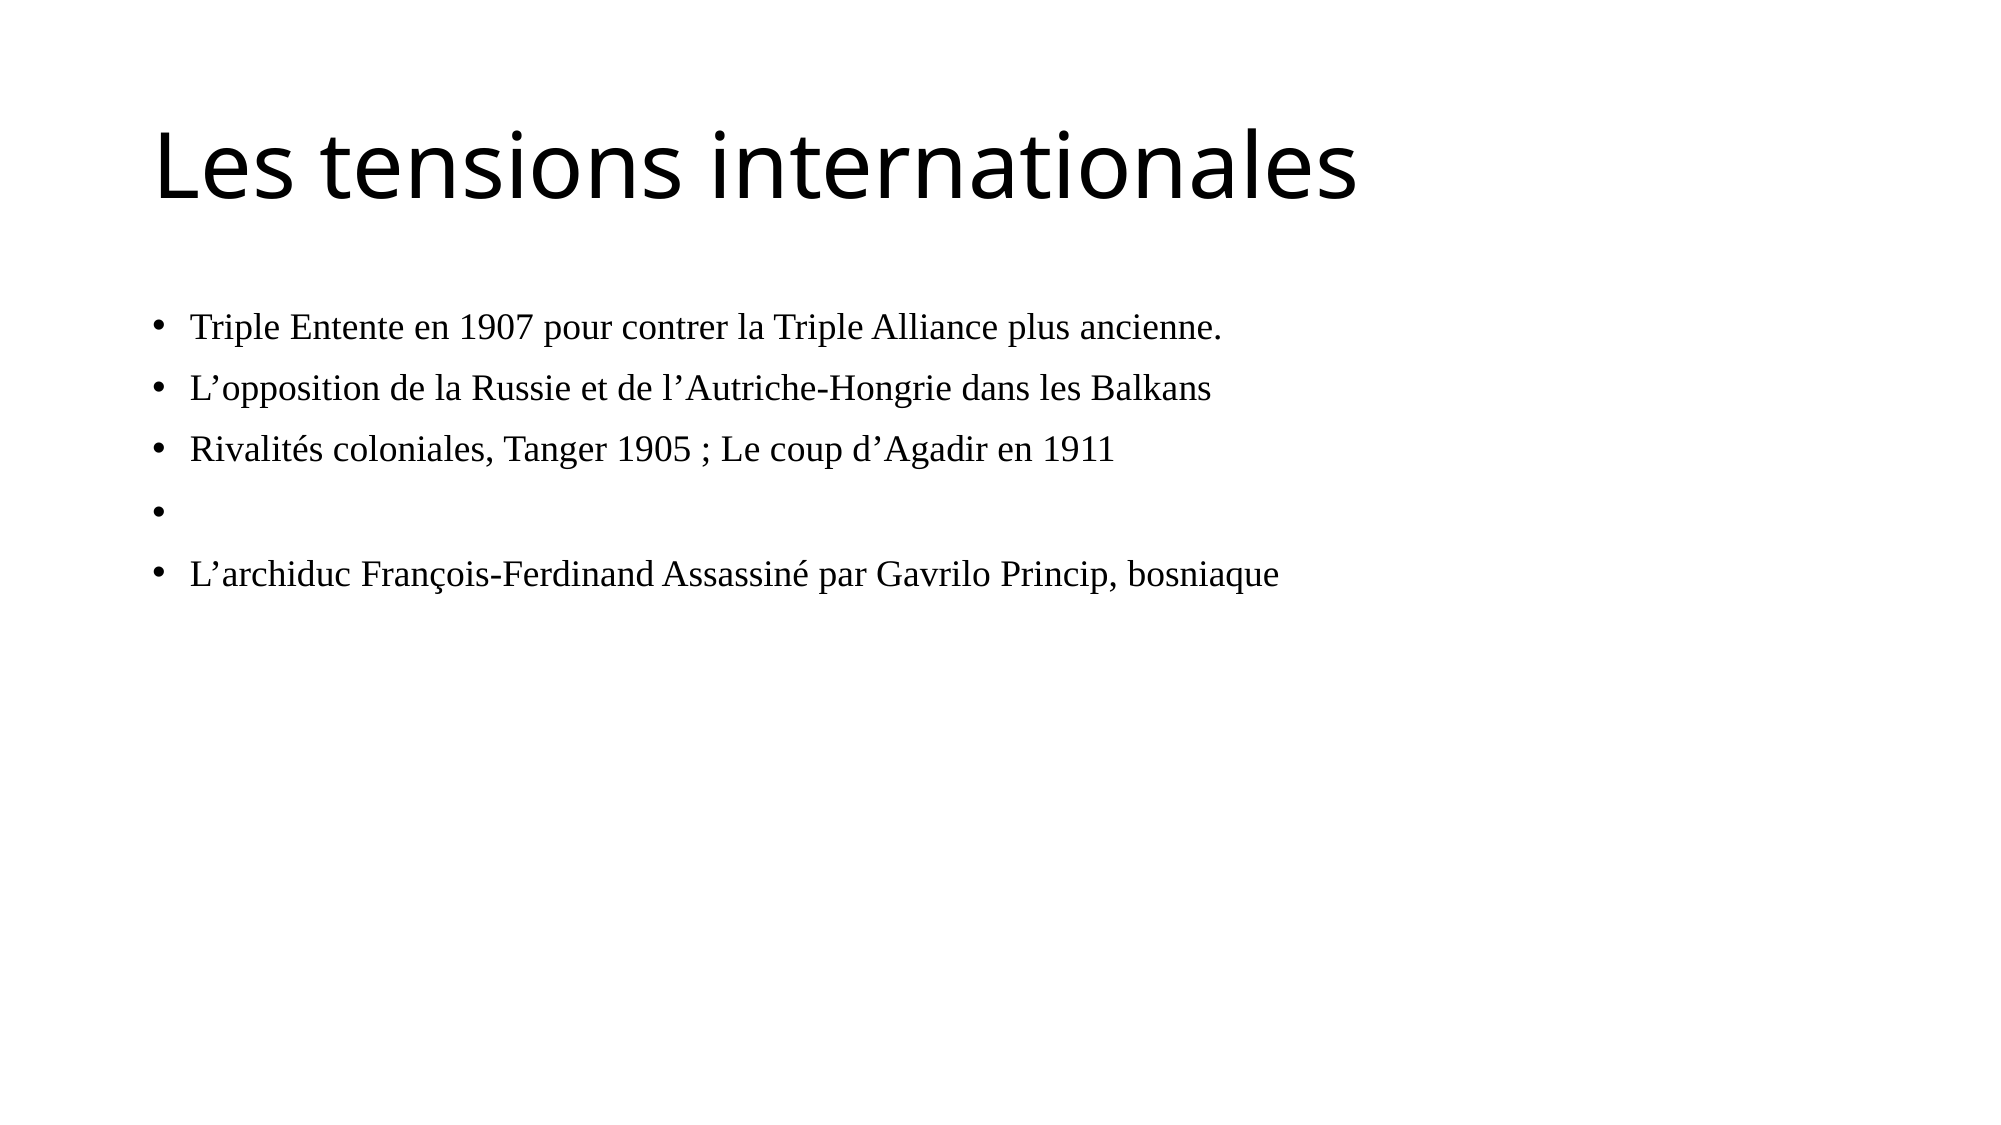

# Les tensions internationales
Triple Entente en 1907 pour contrer la Triple Alliance plus ancienne.
L’opposition de la Russie et de l’Autriche-Hongrie dans les Balkans
Rivalités coloniales, Tanger 1905 ; Le coup d’Agadir en 1911
L’archiduc François-Ferdinand Assassiné par Gavrilo Princip, bosniaque